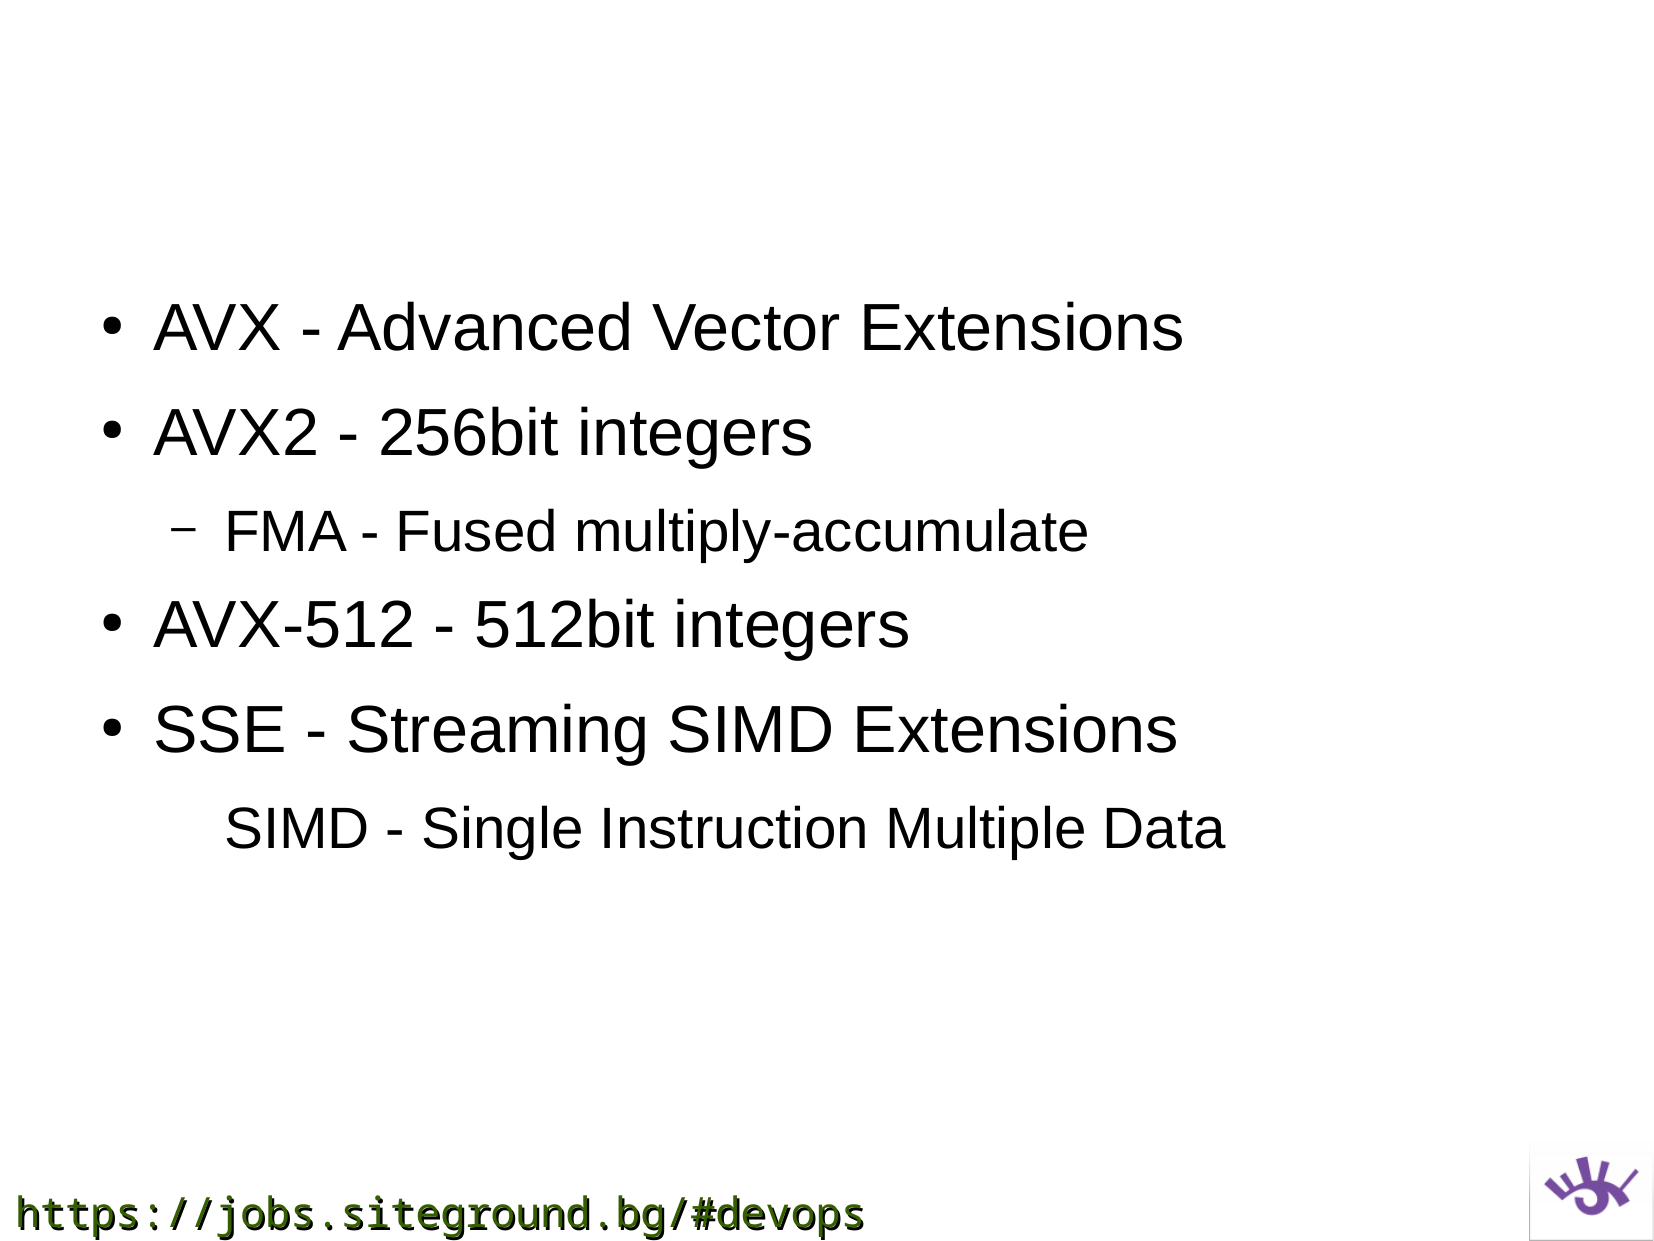

#
AVX - Advanced Vector Extensions
AVX2 - 256bit integers
FMA - Fused multiply-accumulate
AVX-512 - 512bit integers
SSE - Streaming SIMD Extensions
SIMD - Single Instruction Multiple Data
https://jobs.siteground.bg/#devops